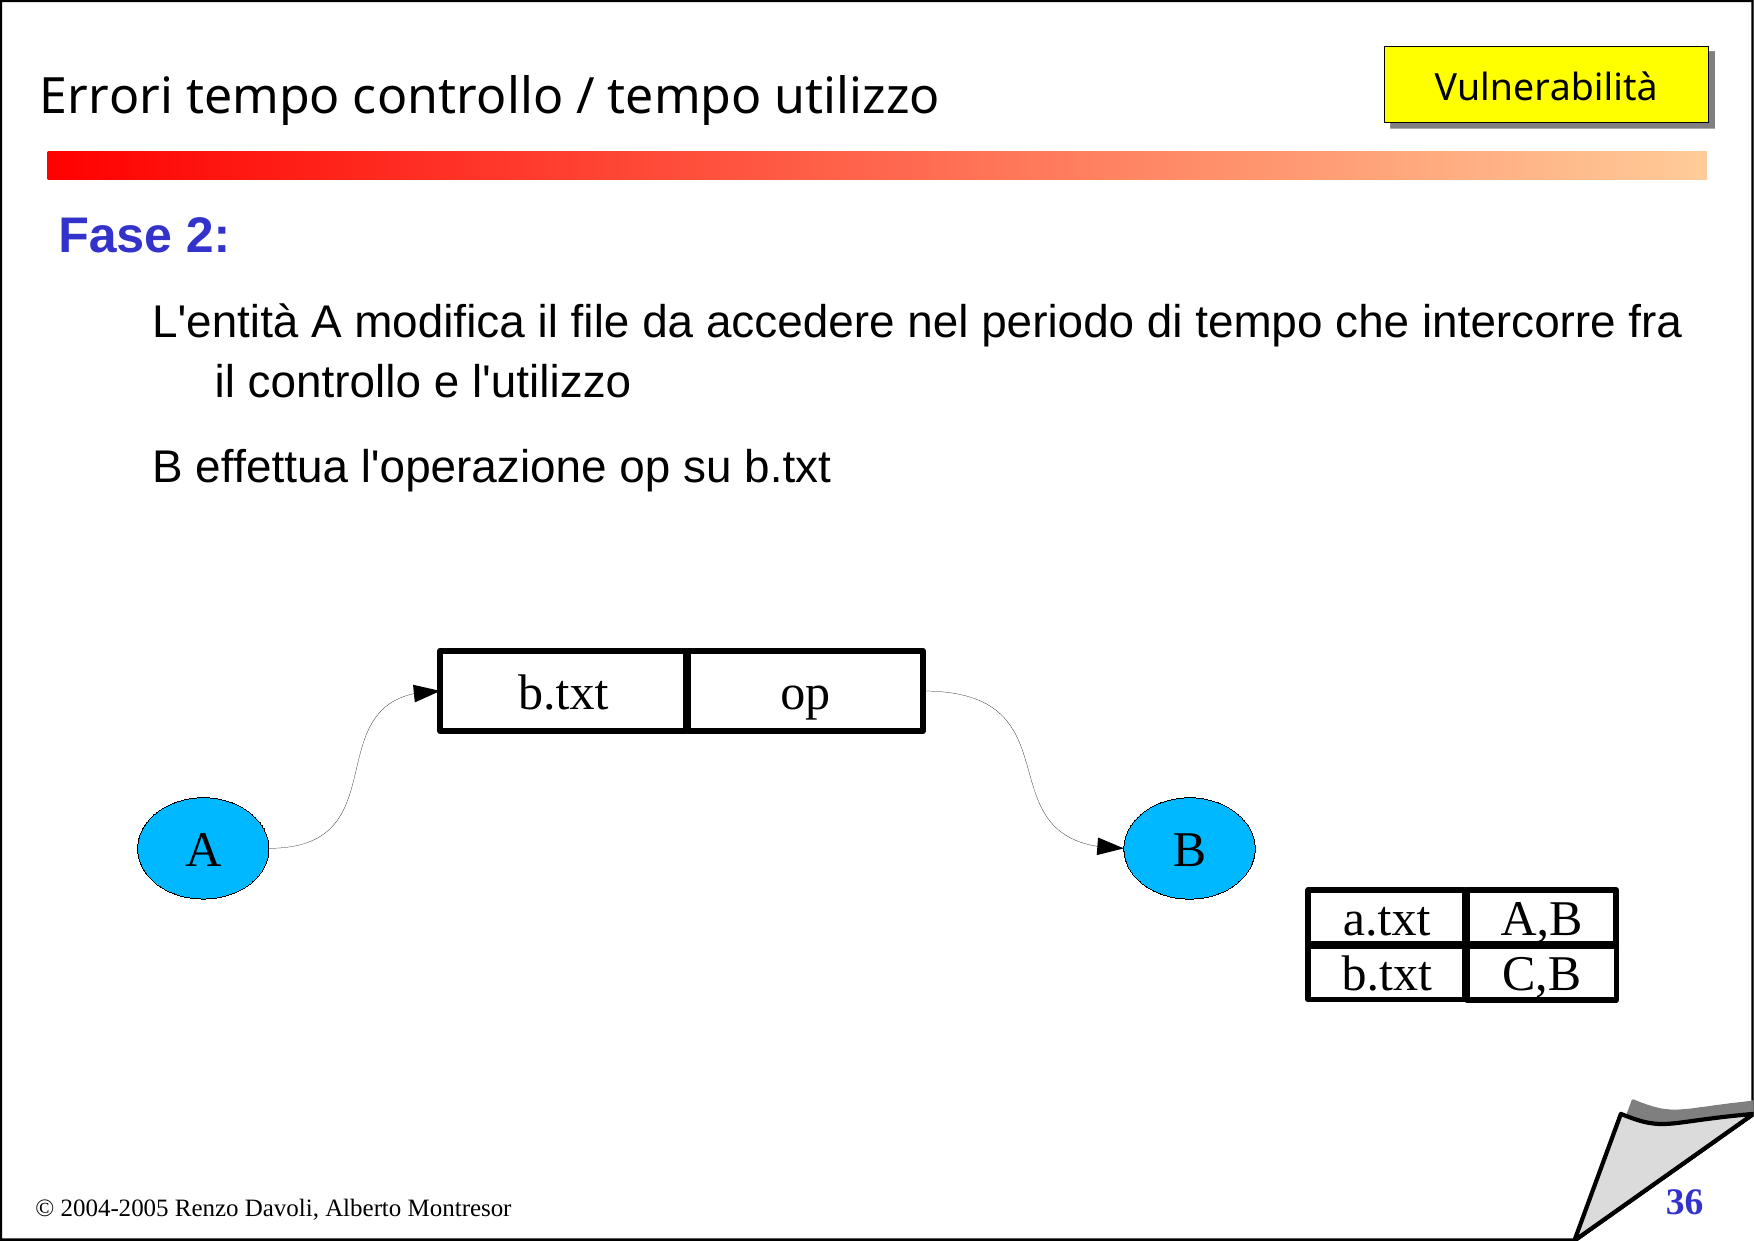

Vulnerabilità
# Errori tempo controllo / tempo utilizzo
Fase 2:
L'entità A modifica il file da accedere nel periodo di tempo che intercorre fra il controllo e l'utilizzo
B effettua l'operazione op su b.txt
b.txt
op
A
B
a.txt
A,B
b.txt
C,B